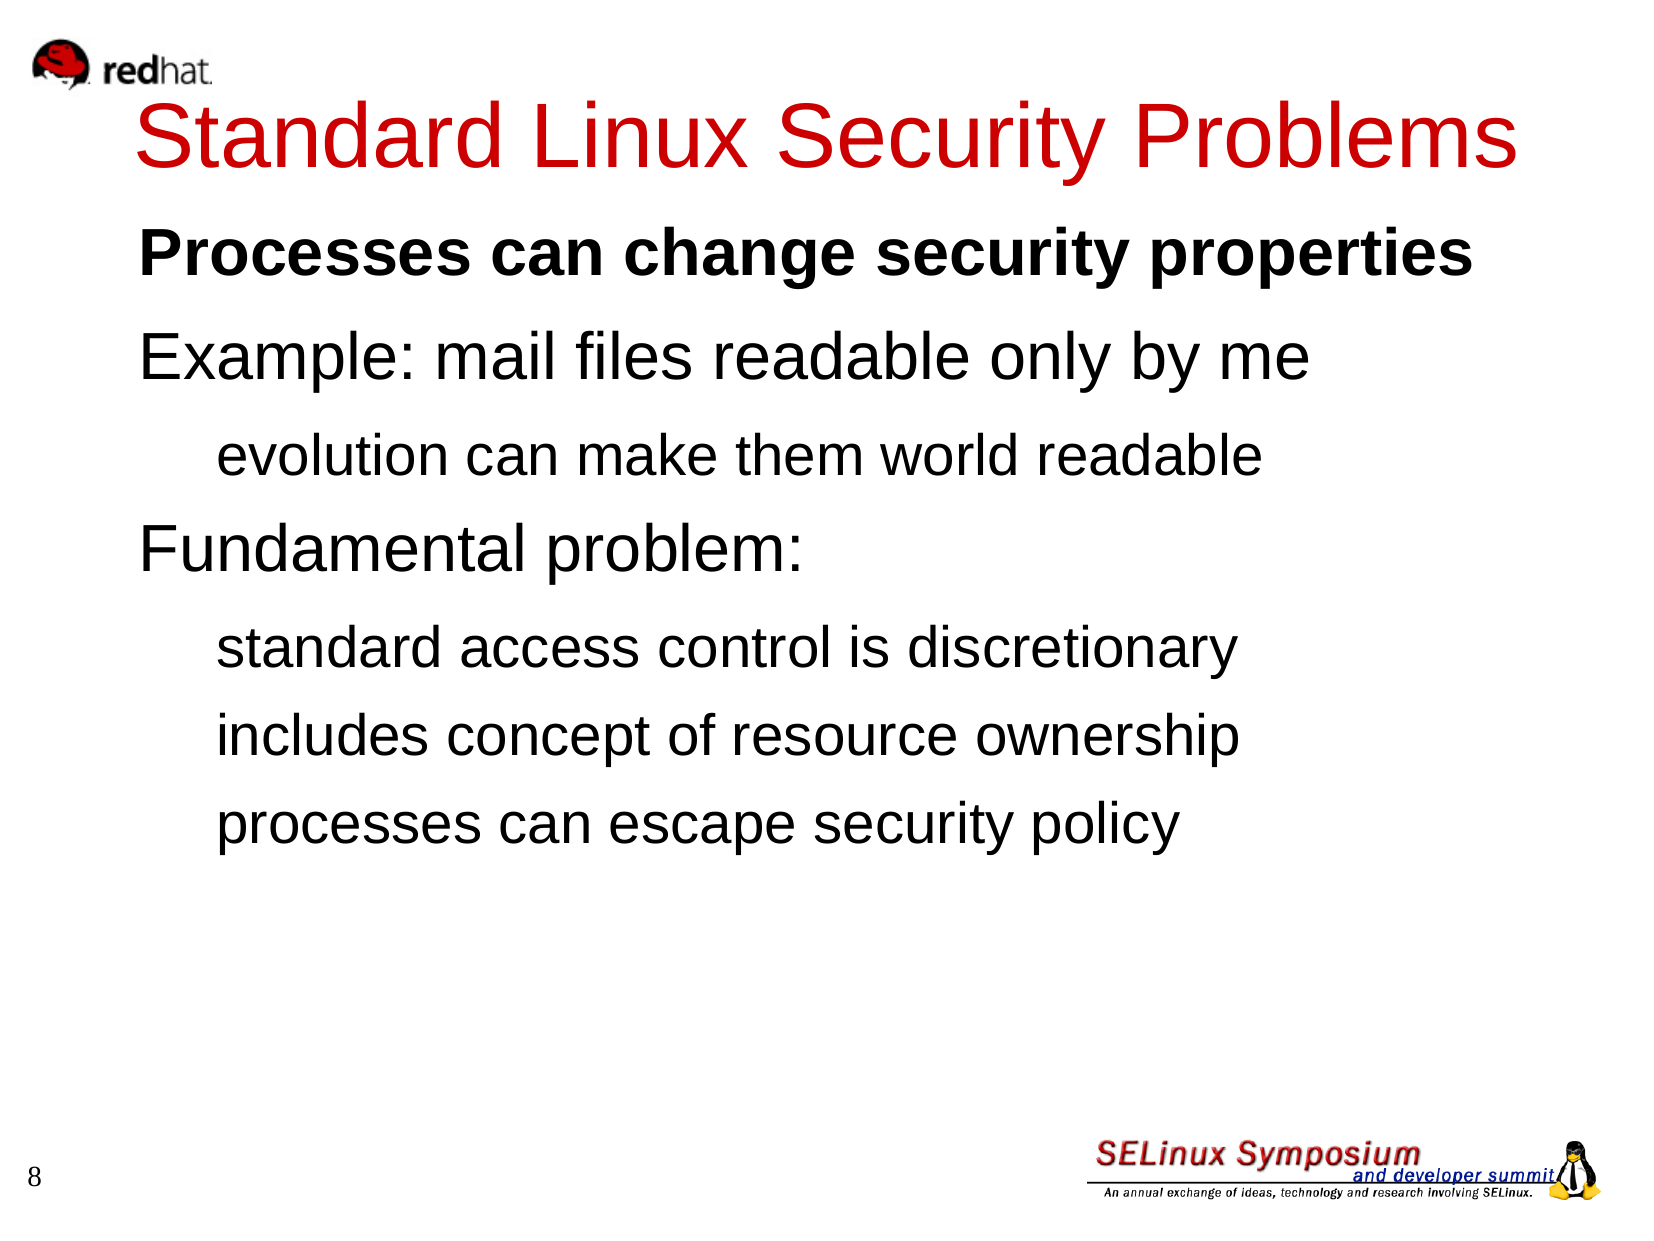

# Standard Linux Security Problems
Processes can change security properties
Example: mail files readable only by me
evolution can make them world readable
Fundamental problem:
standard access control is discretionary
includes concept of resource ownership
processes can escape security policy